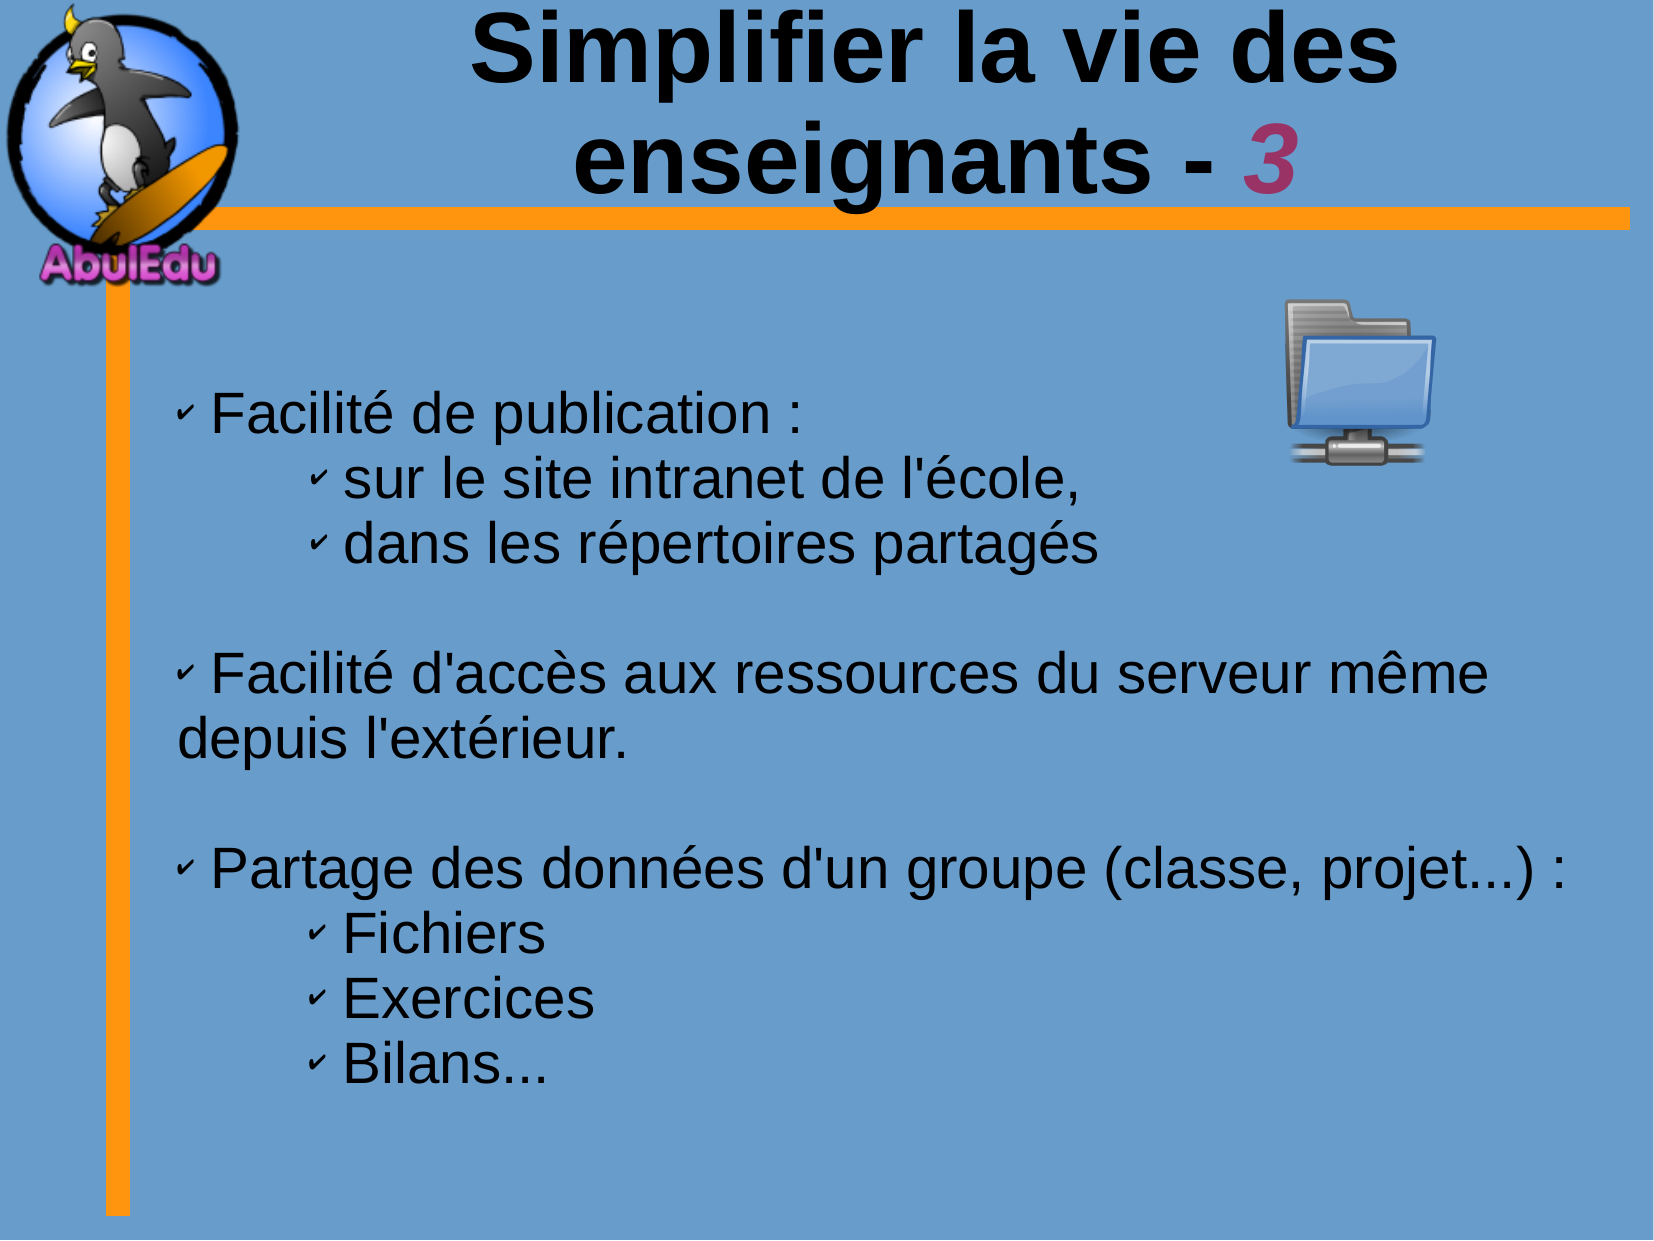

# Simplifier la vie des enseignants - 3
 Facilité de publication :
 sur le site intranet de l'école,
 dans les répertoires partagés
 Facilité d'accès aux ressources du serveur même depuis l'extérieur.
 Partage des données d'un groupe (classe, projet...) :
 Fichiers
 Exercices
 Bilans...